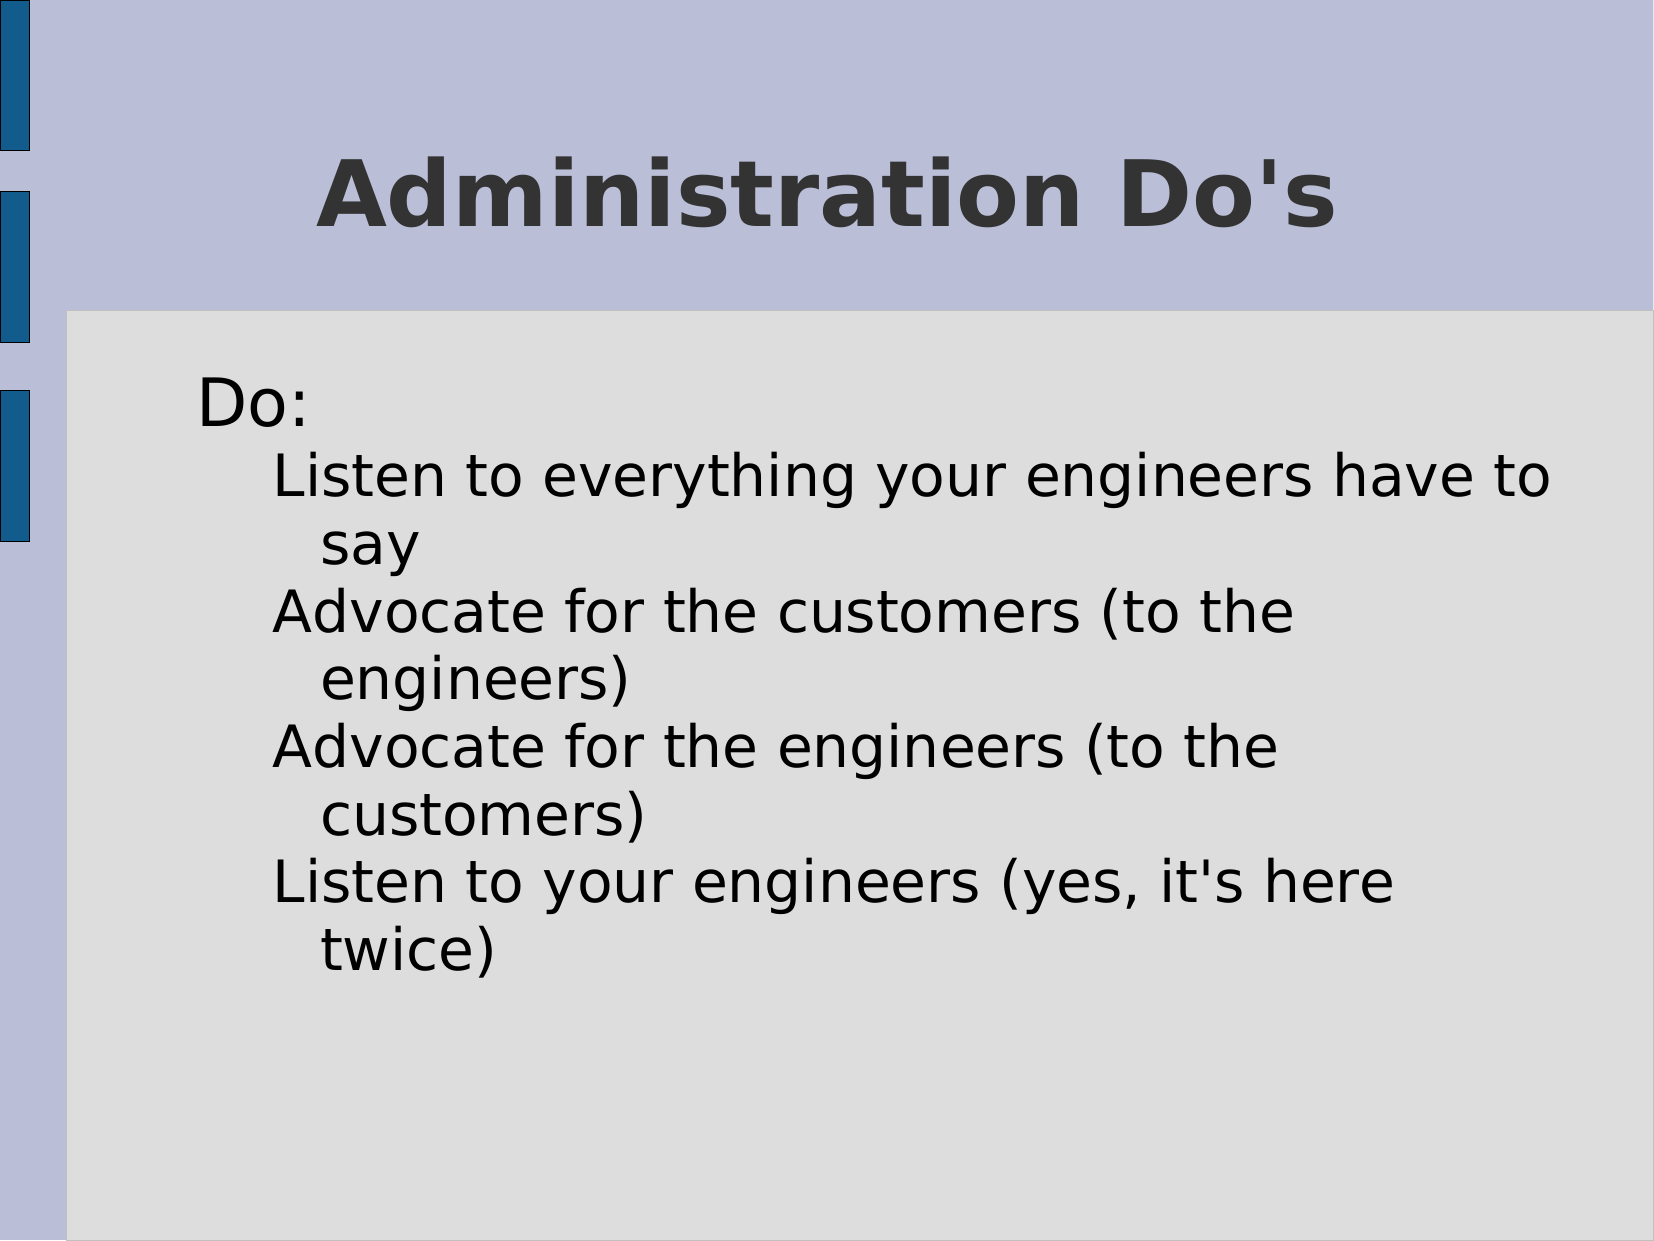

# Administration Do's
Do:
Listen to everything your engineers have to say
Advocate for the customers (to the engineers)
Advocate for the engineers (to the customers)
Listen to your engineers (yes, it's here twice)